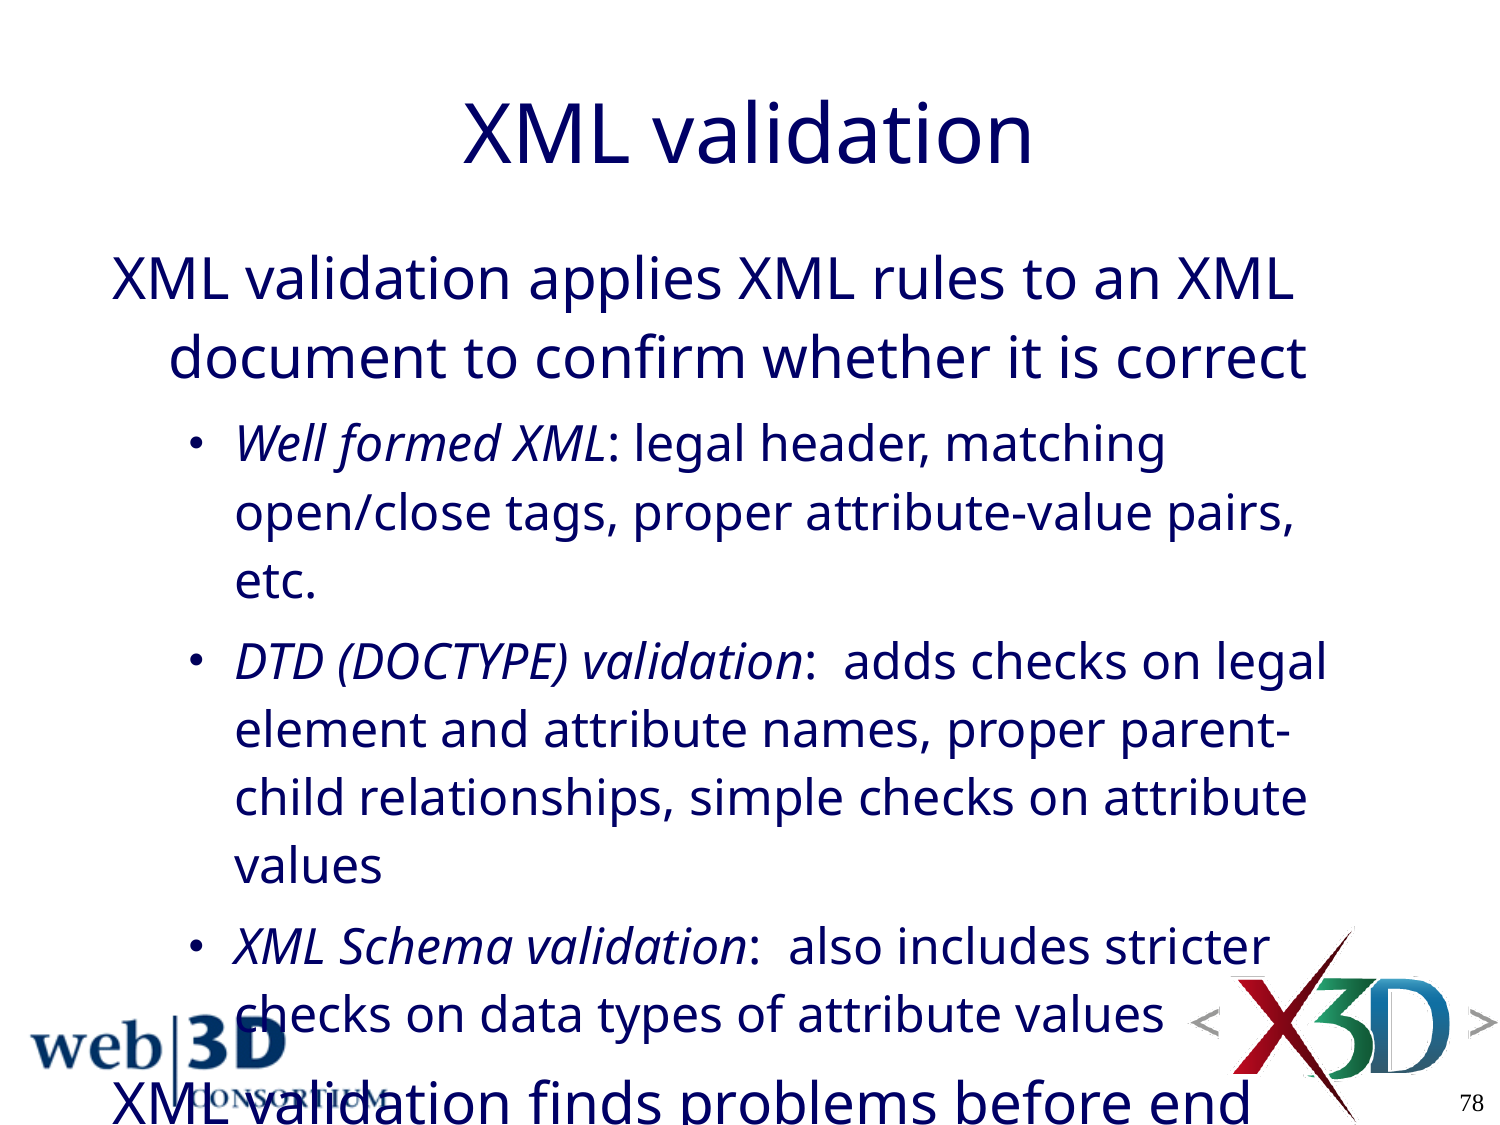

# XML validation
XML validation applies XML rules to an XML document to confirm whether it is correct
Well formed XML: legal header, matching open/close tags, proper attribute-value pairs, etc.
DTD (DOCTYPE) validation: adds checks on legal element and attribute names, proper parent-child relationships, simple checks on attribute values
XML Schema validation: also includes stricter checks on data types of attribute values
XML validation finds problems before end users
reducing garbage-in garbage-out (GIGO)